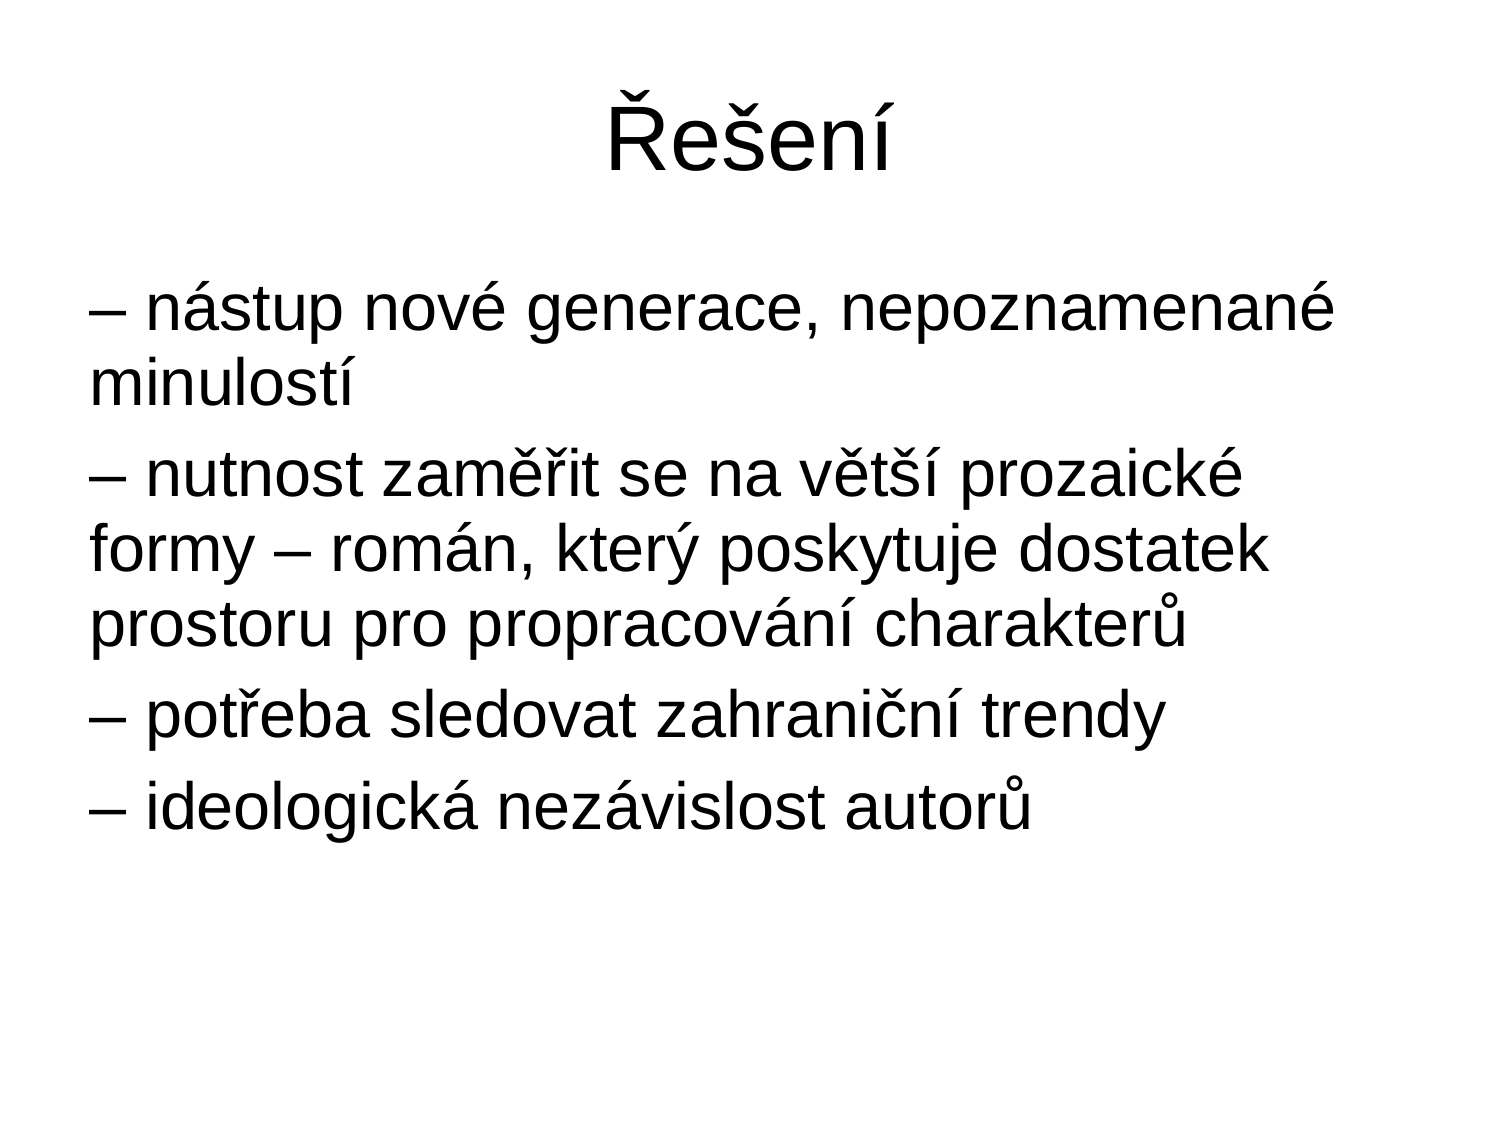

# Řešení
– nástup nové generace, nepoznamenané minulostí
– nutnost zaměřit se na větší prozaické formy – román, který poskytuje dostatek prostoru pro propracování charakterů
– potřeba sledovat zahraniční trendy
– ideologická nezávislost autorů